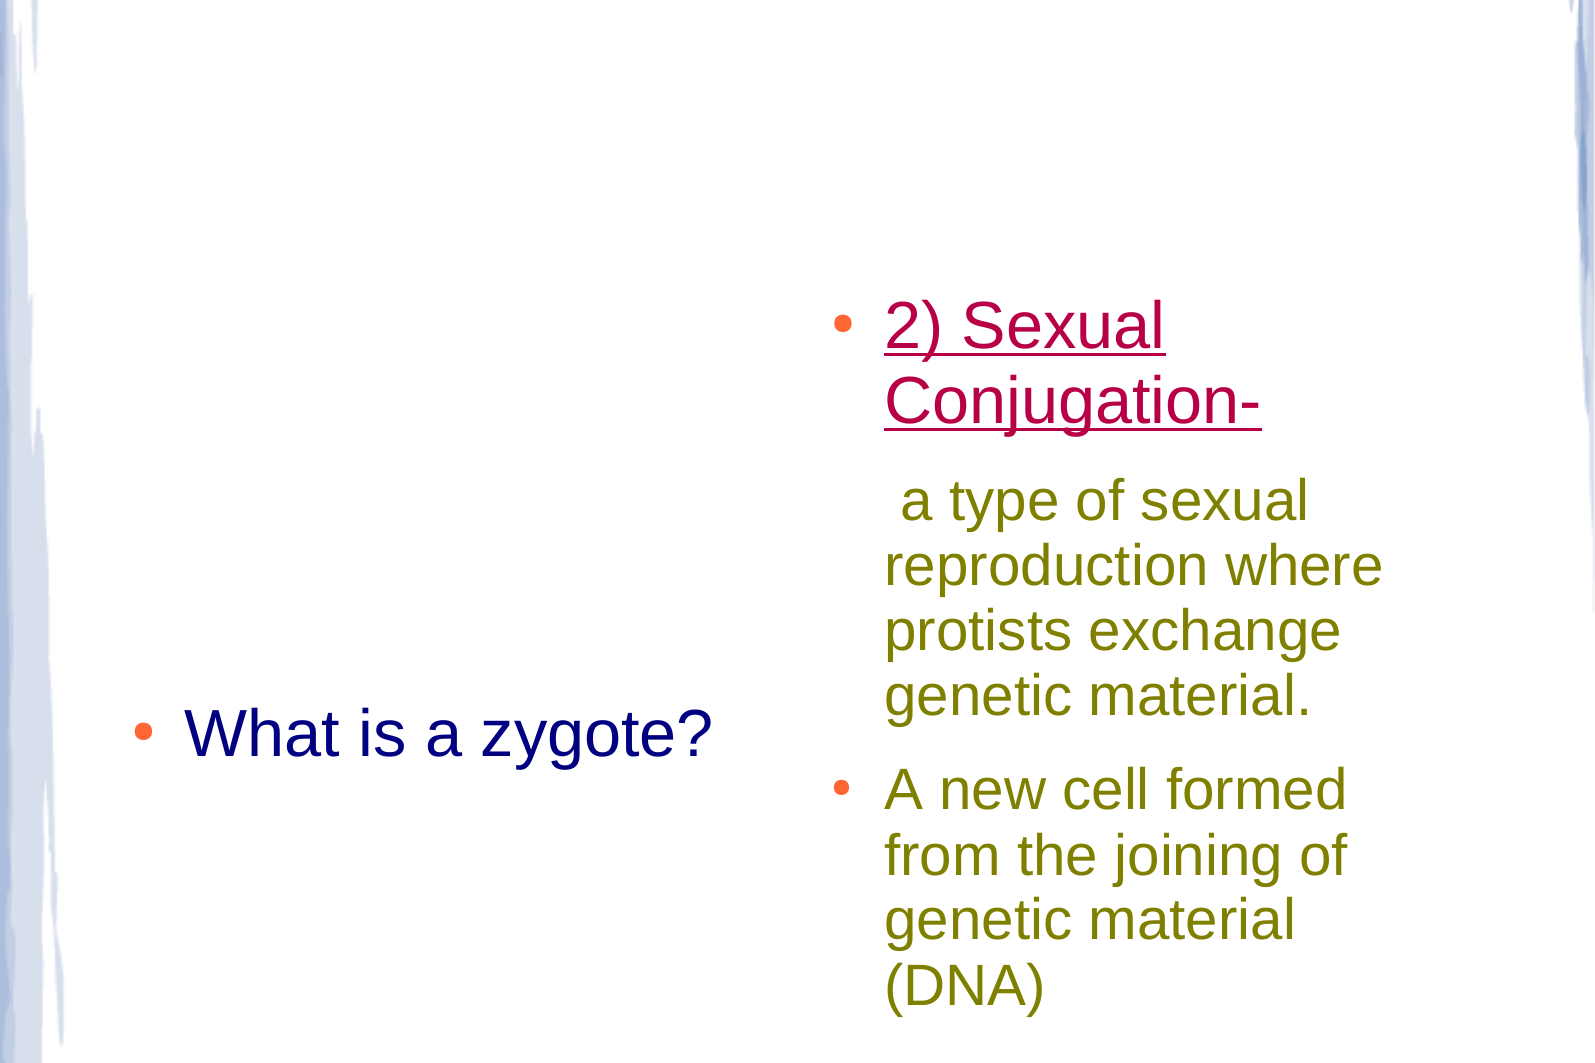

#
What is a zygote?
2) Sexual Conjugation-
 a type of sexual reproduction where protists exchange genetic material.
A new cell formed from the joining of genetic material (DNA)